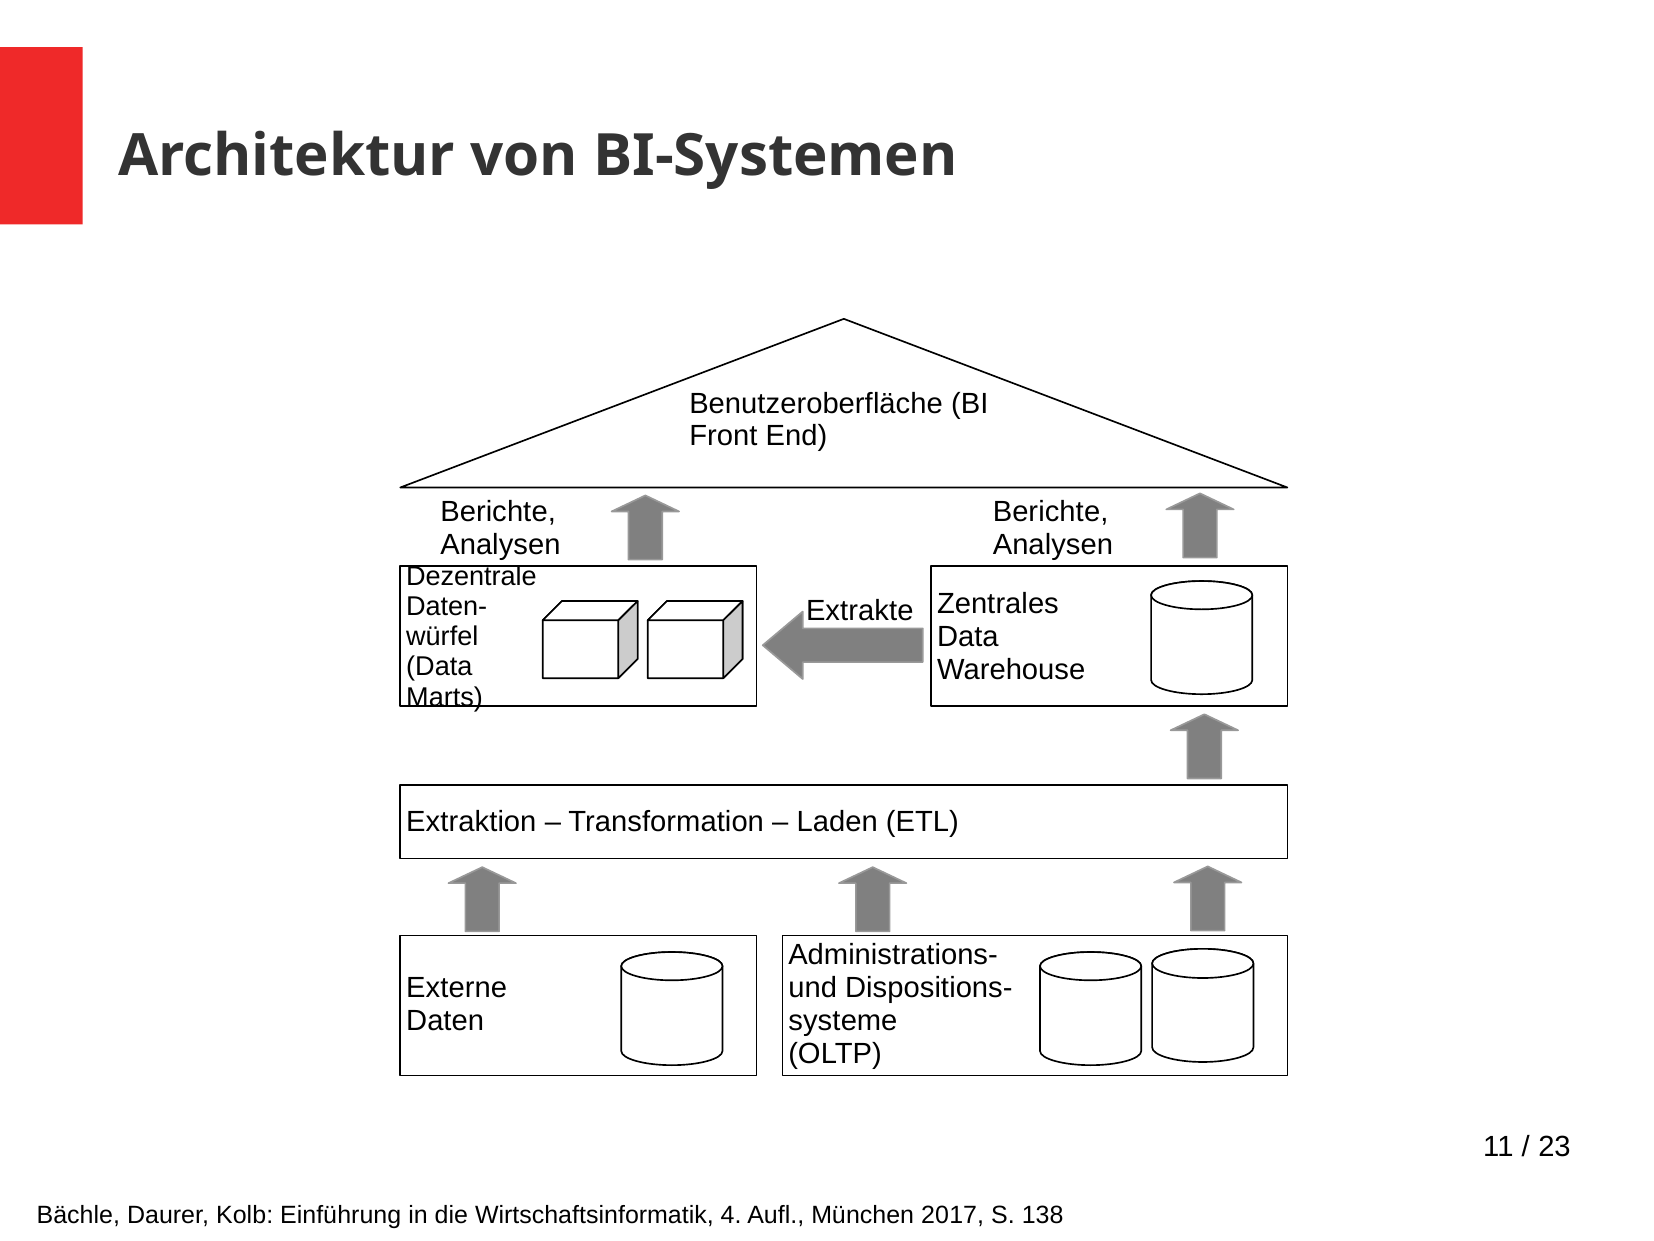

# Architektur von BI-Systemen
Benutzeroberfläche (BI Front End)
Berichte, Analysen
Berichte, Analysen
Dezentrale
Daten-würfel
(Data Marts)
Zentrales
Data Warehouse
Extrakte
Extraktion – Transformation – Laden (ETL)
Administrations- und Dispositions-systeme
(OLTP)
Externe Daten
11
Bächle, Daurer, Kolb: Einführung in die Wirtschaftsinformatik, 4. Aufl., München 2017, S. 138